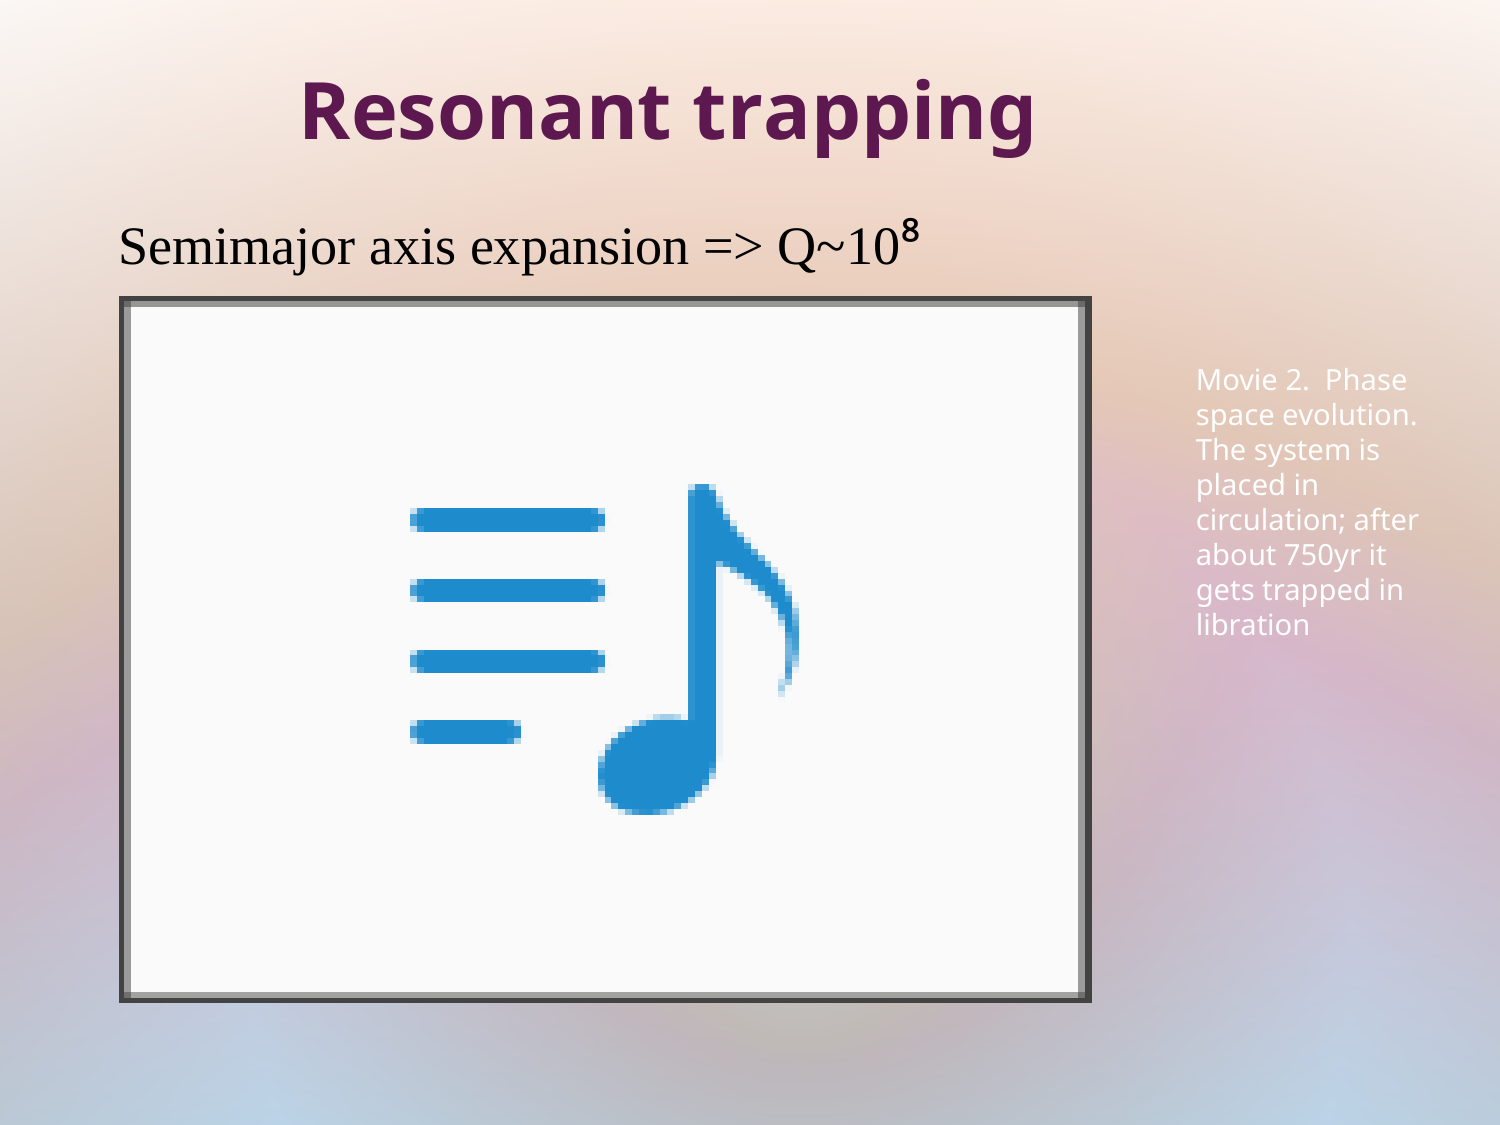

# Resonant trapping
Semimajor axis expansion => Q~10⁸
Movie 2. Phase space evolution. The system is placed in circulation; after about 750yr it gets trapped in libration